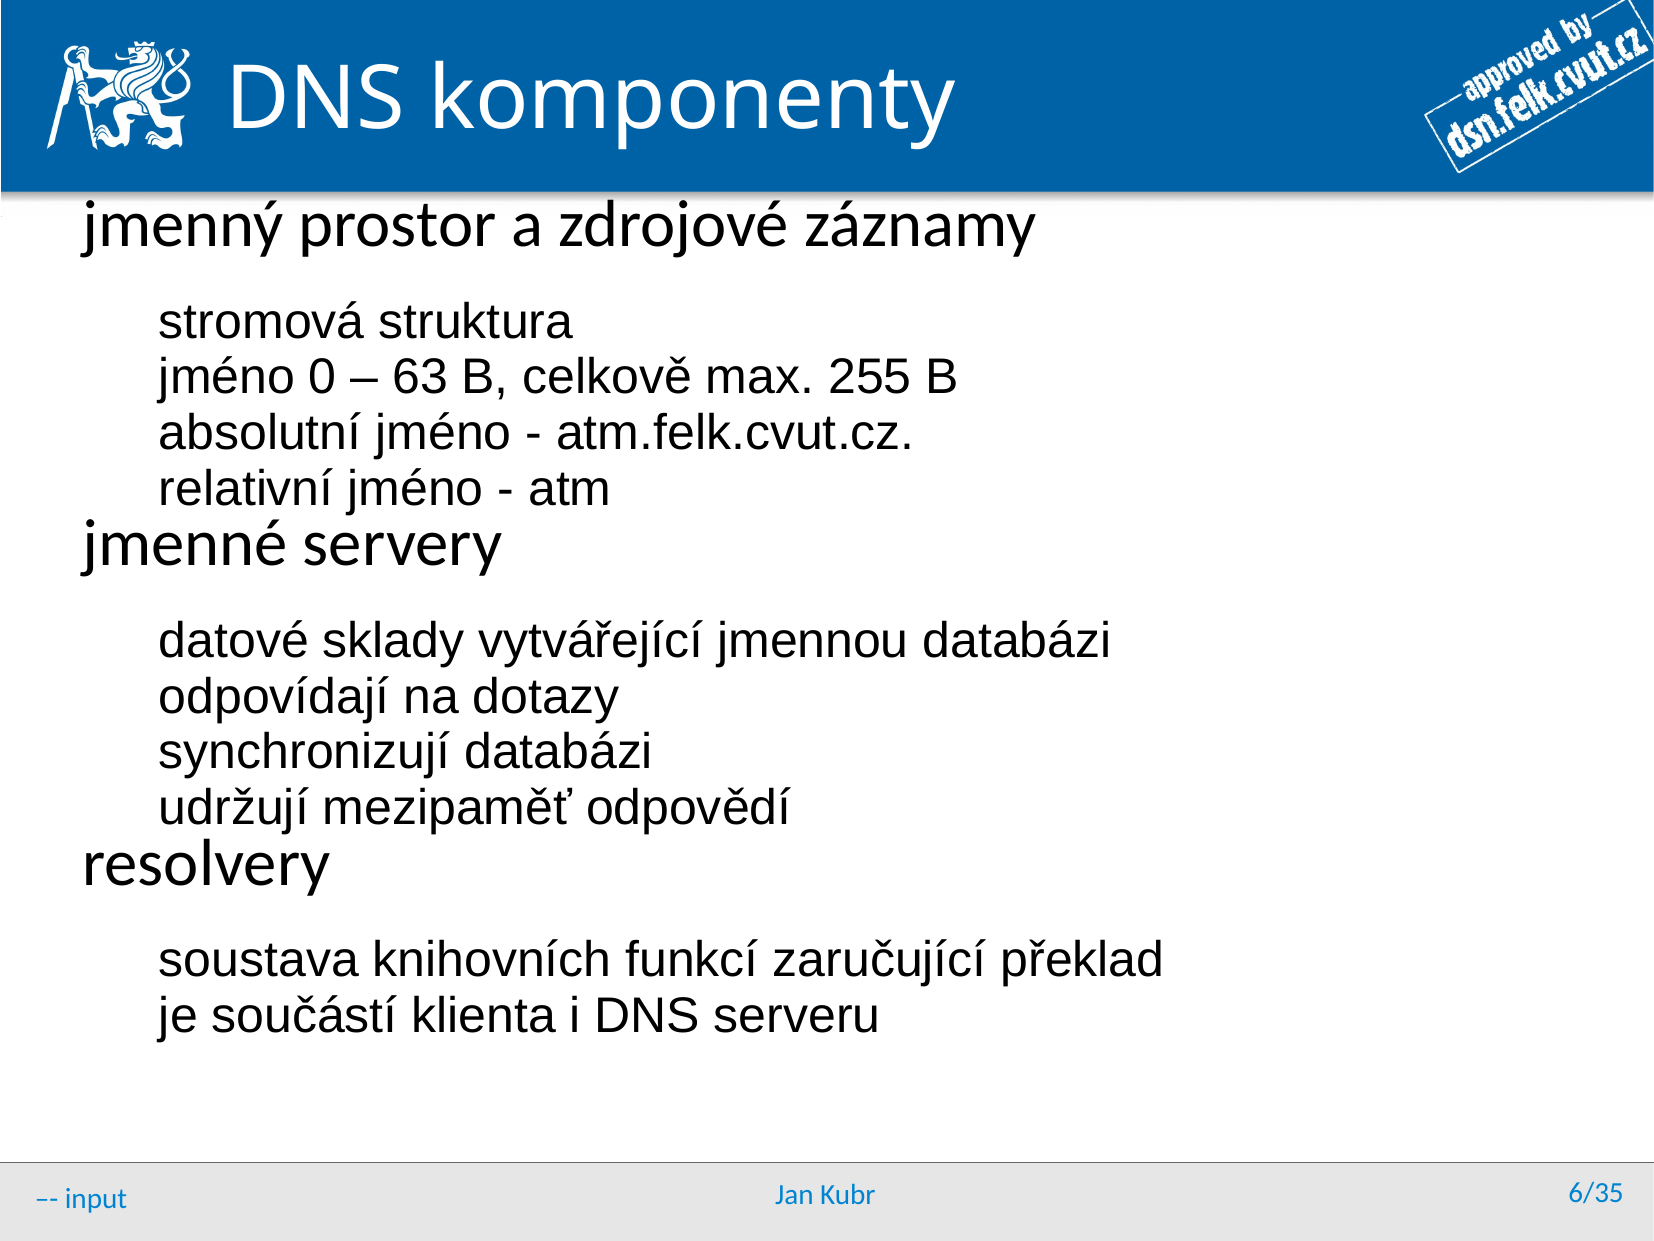

# DNS komponenty
jmenný prostor a zdrojové záznamy
stromová struktura
jméno 0 – 63 B, celkově max. 255 B
absolutní jméno - atm.felk.cvut.cz.
relativní jméno - atm
jmenné servery
datové sklady vytvářející jmennou databázi
odpovídají na dotazy
synchronizují databázi
udržují mezipaměť odpovědí
resolvery
soustava knihovních funkcí zaručující překlad
je součástí klienta i DNS serveru
6
Jan Kubr
02/2006